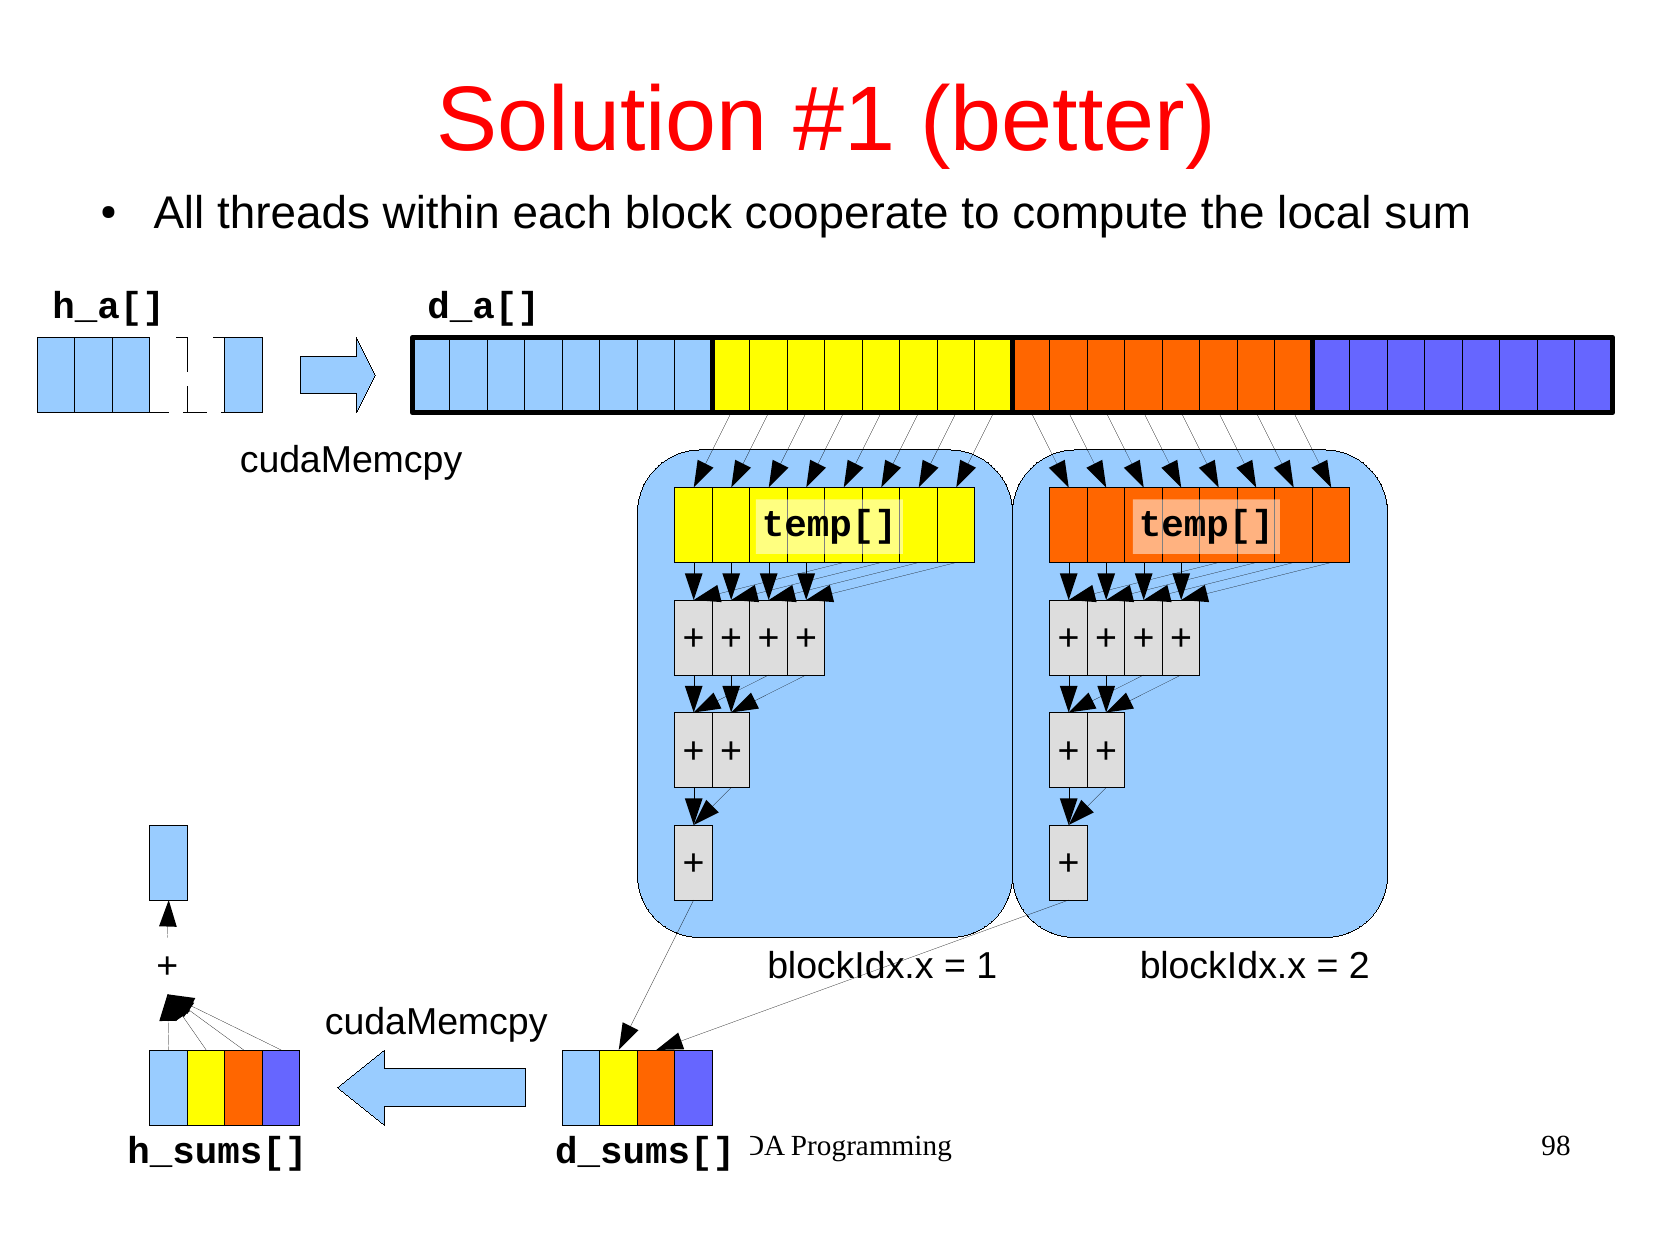

# Solution #1 (better)
All threads within each block cooperate to compute the local sum
h_a[]
d_a[]
cudaMemcpy
temp[]
temp[]
+
+
+
+
+
+
+
+
+
+
+
+
+
+
+
blockIdx.x = 1
blockIdx.x = 2
cudaMemcpy
h_sums[]
d_sums[]
CUDA Programming
98